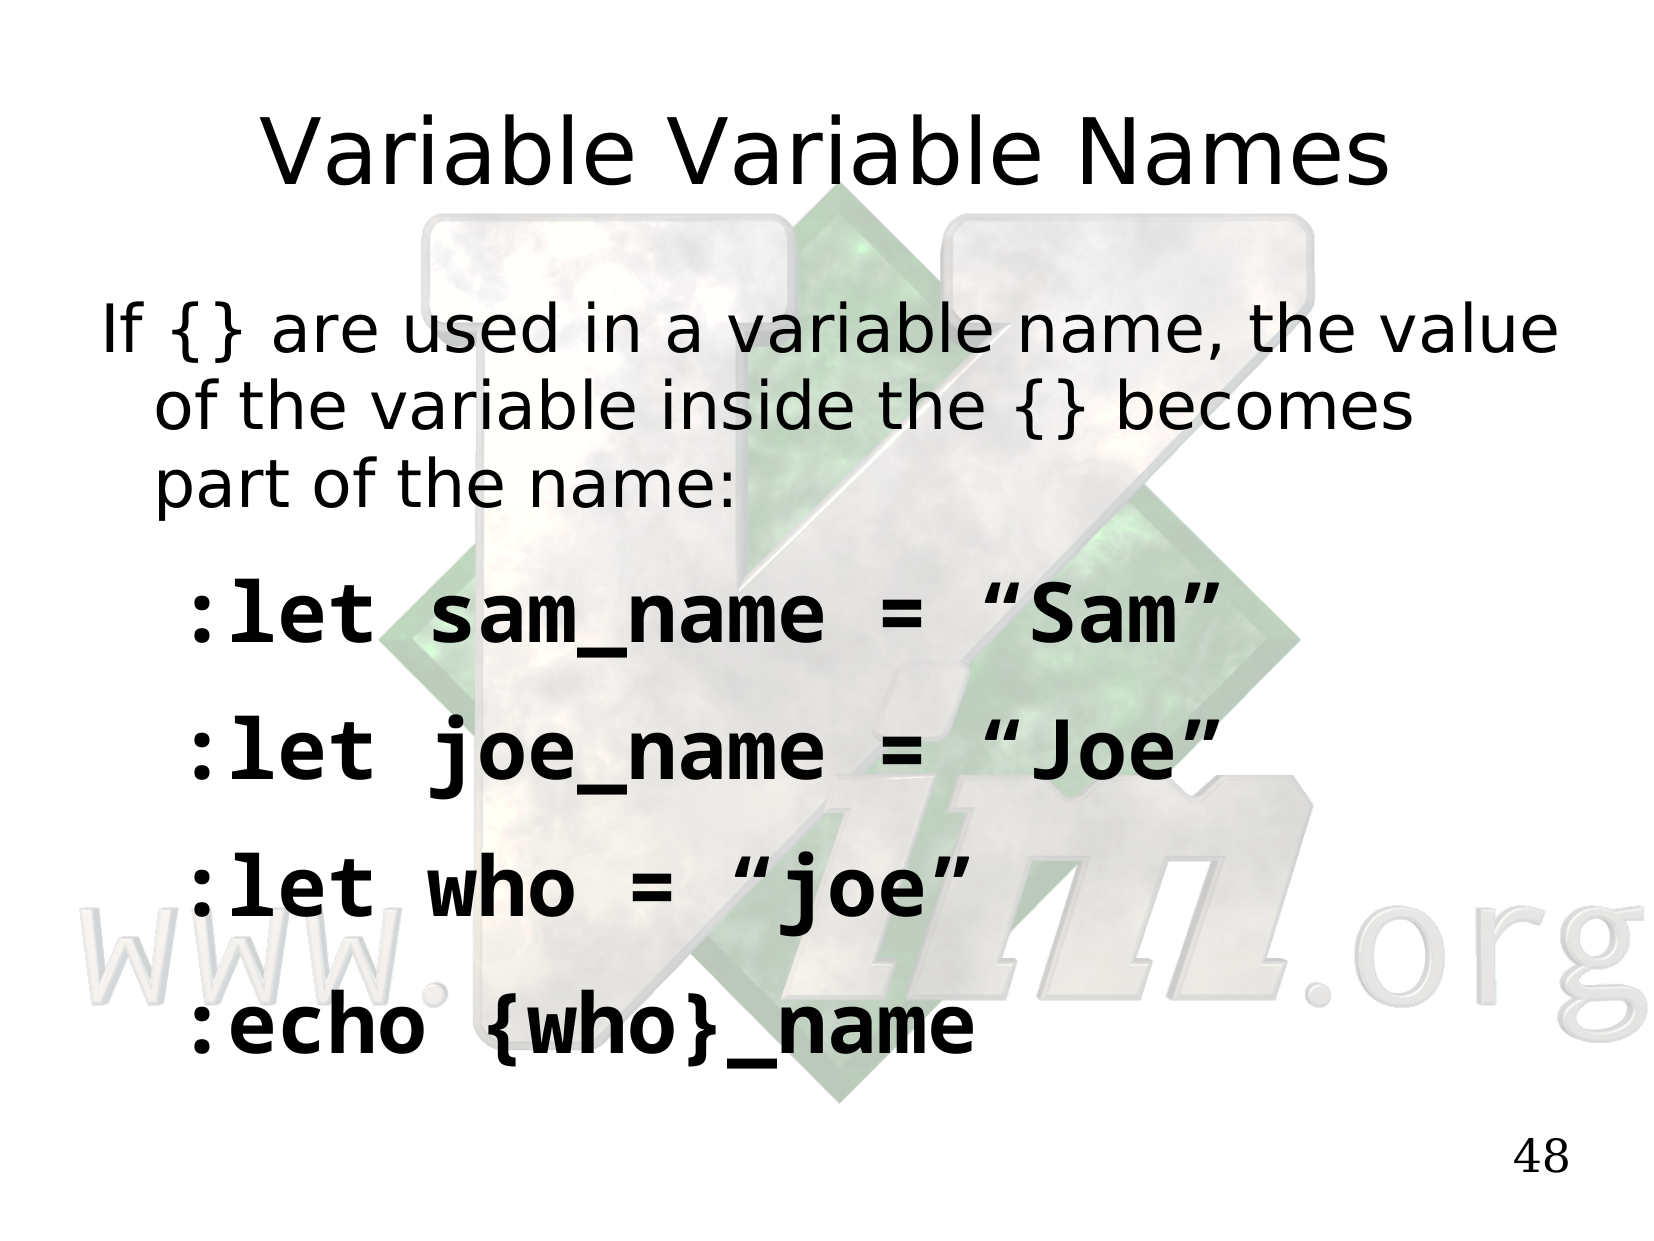

# Variable Variable Names
If {} are used in a variable name, the value of the variable inside the {} becomes part of the name:
:let sam_name = “Sam”
:let joe_name = “Joe”
:let who = “joe”
:echo {who}_name
48